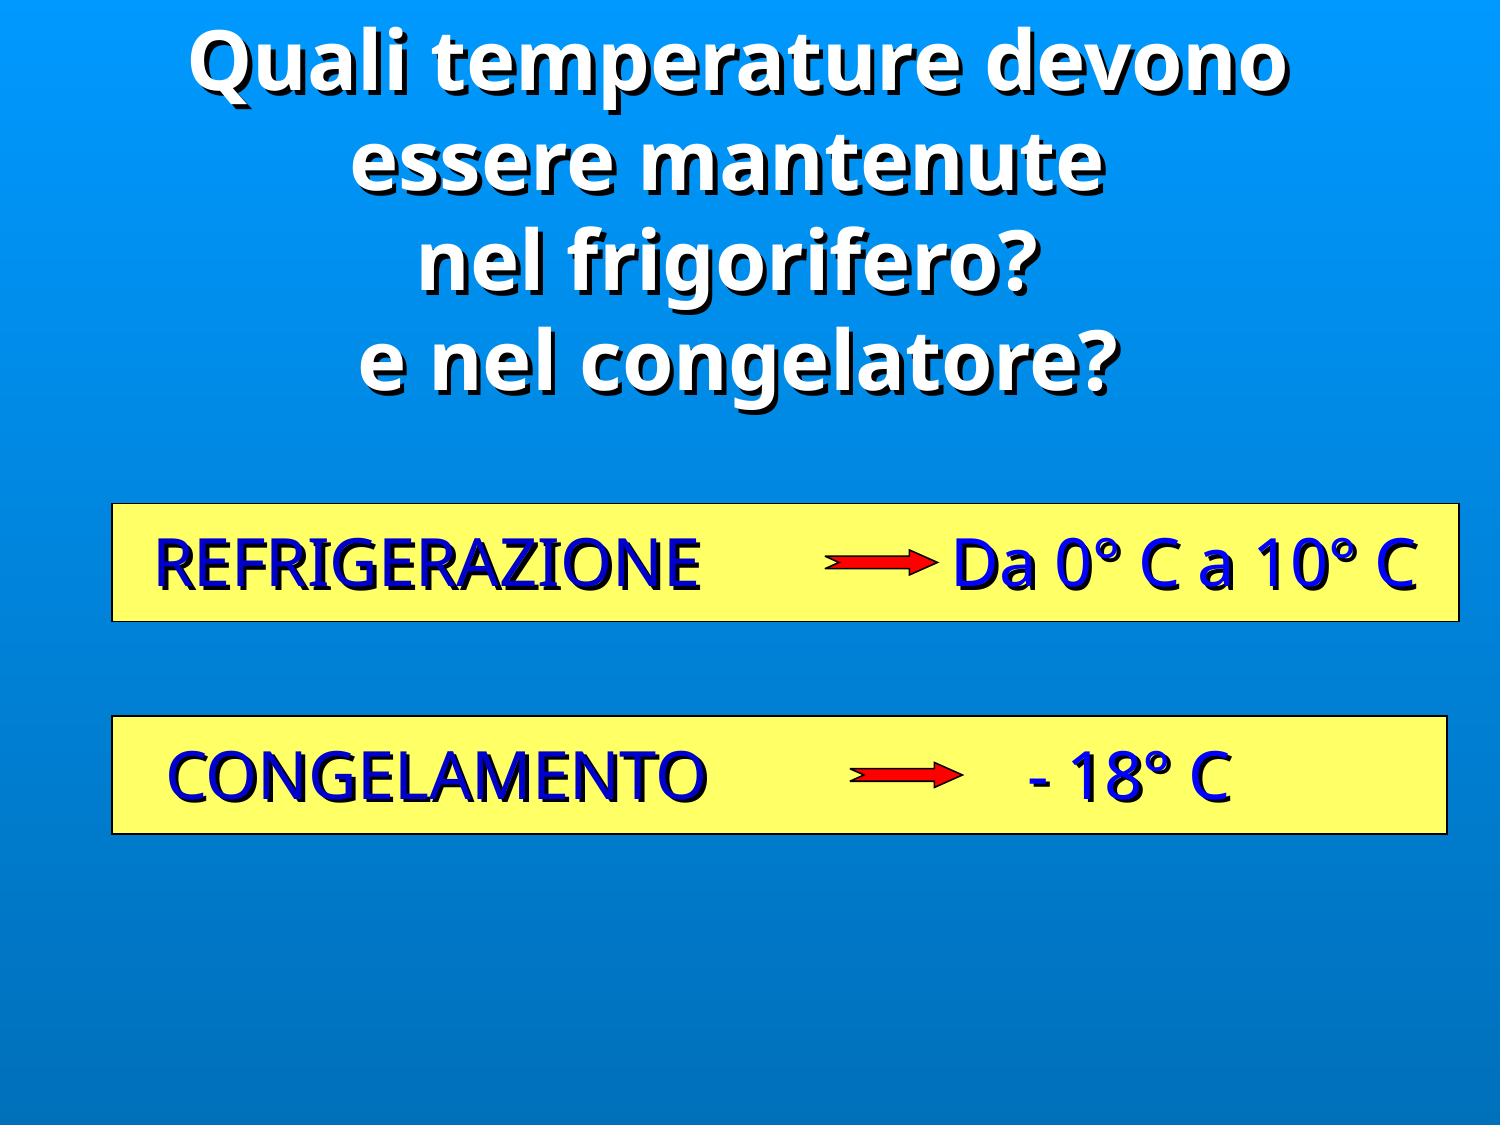

Quali temperature devono essere mantenute
nel frigorifero?
e nel congelatore?
REFRIGERAZIONE
Da 0° C a 10° C
CONGELAMENTO
- 18° C